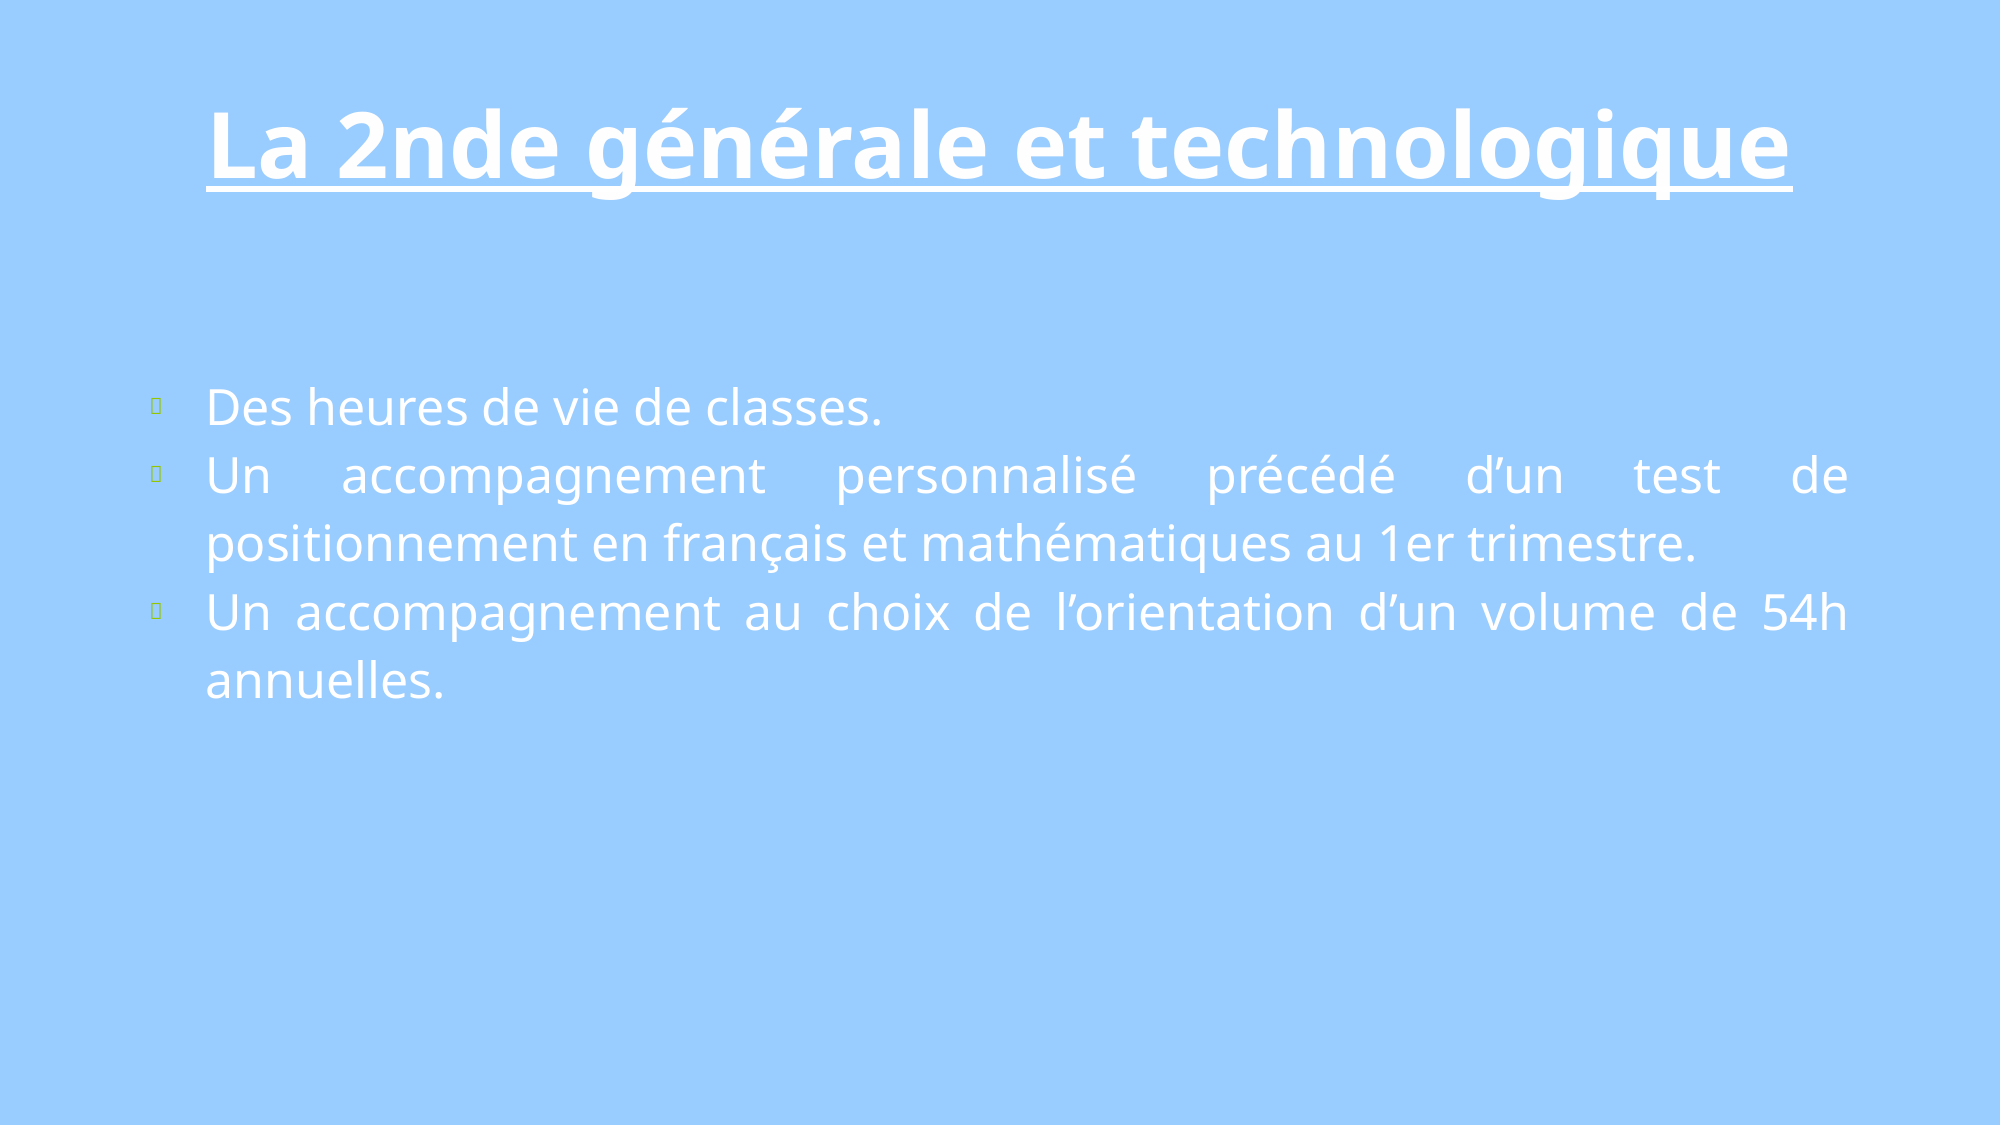

La 2nde générale et technologique
Des heures de vie de classes.
Un accompagnement personnalisé précédé d’un test de positionnement en français et mathématiques au 1er trimestre.
Un accompagnement au choix de l’orientation d’un volume de 54h annuelles.